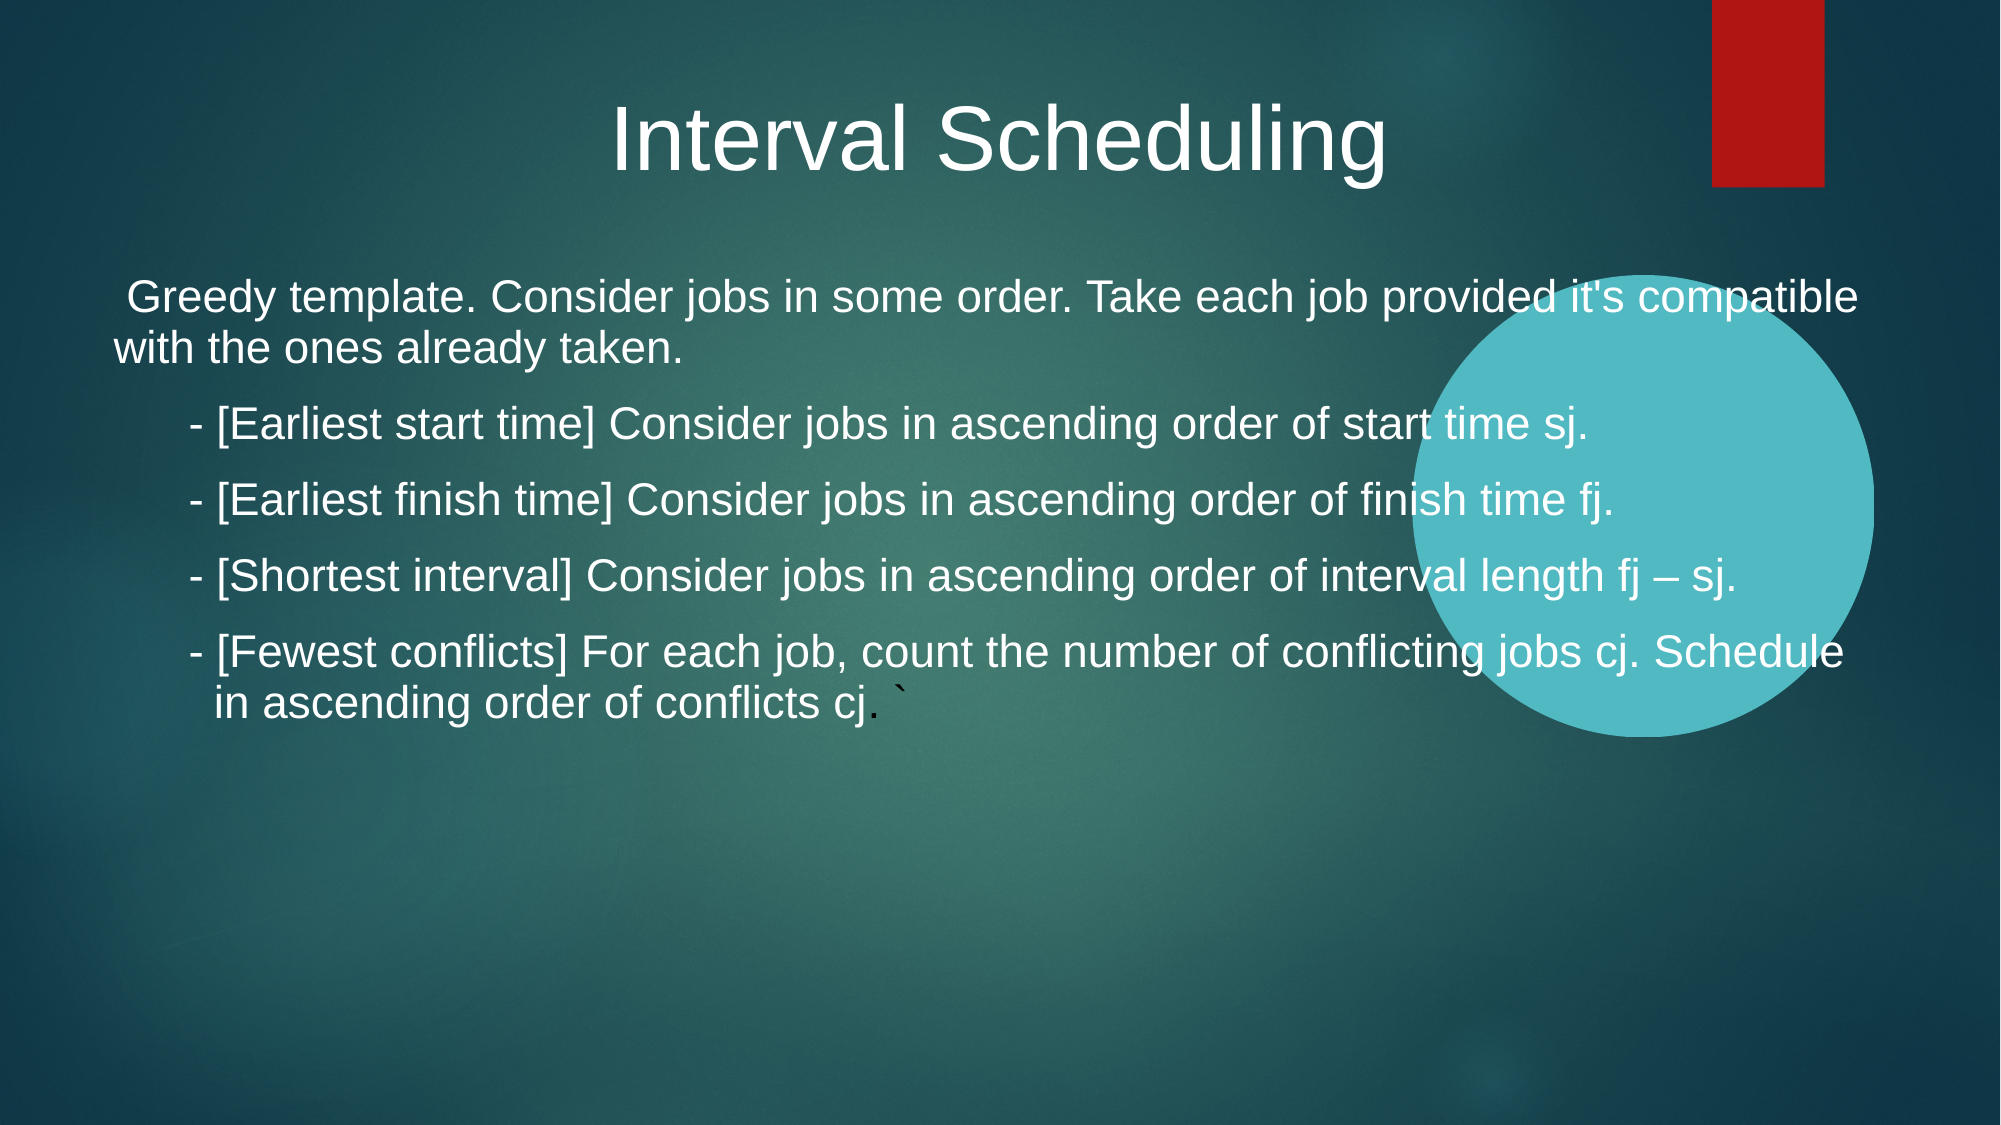

# Interval Scheduling
 Greedy template. Consider jobs in some order. Take each job provided it's compatible with the ones already taken.
	- [Earliest start time] Consider jobs in ascending order of start time sj.
	- [Earliest finish time] Consider jobs in ascending order of finish time fj.
	- [Shortest interval] Consider jobs in ascending order of interval length fj – sj.
 	- [Fewest conflicts] For each job, count the number of conflicting jobs cj. Schedule 	 in ascending order of conflicts cj. `